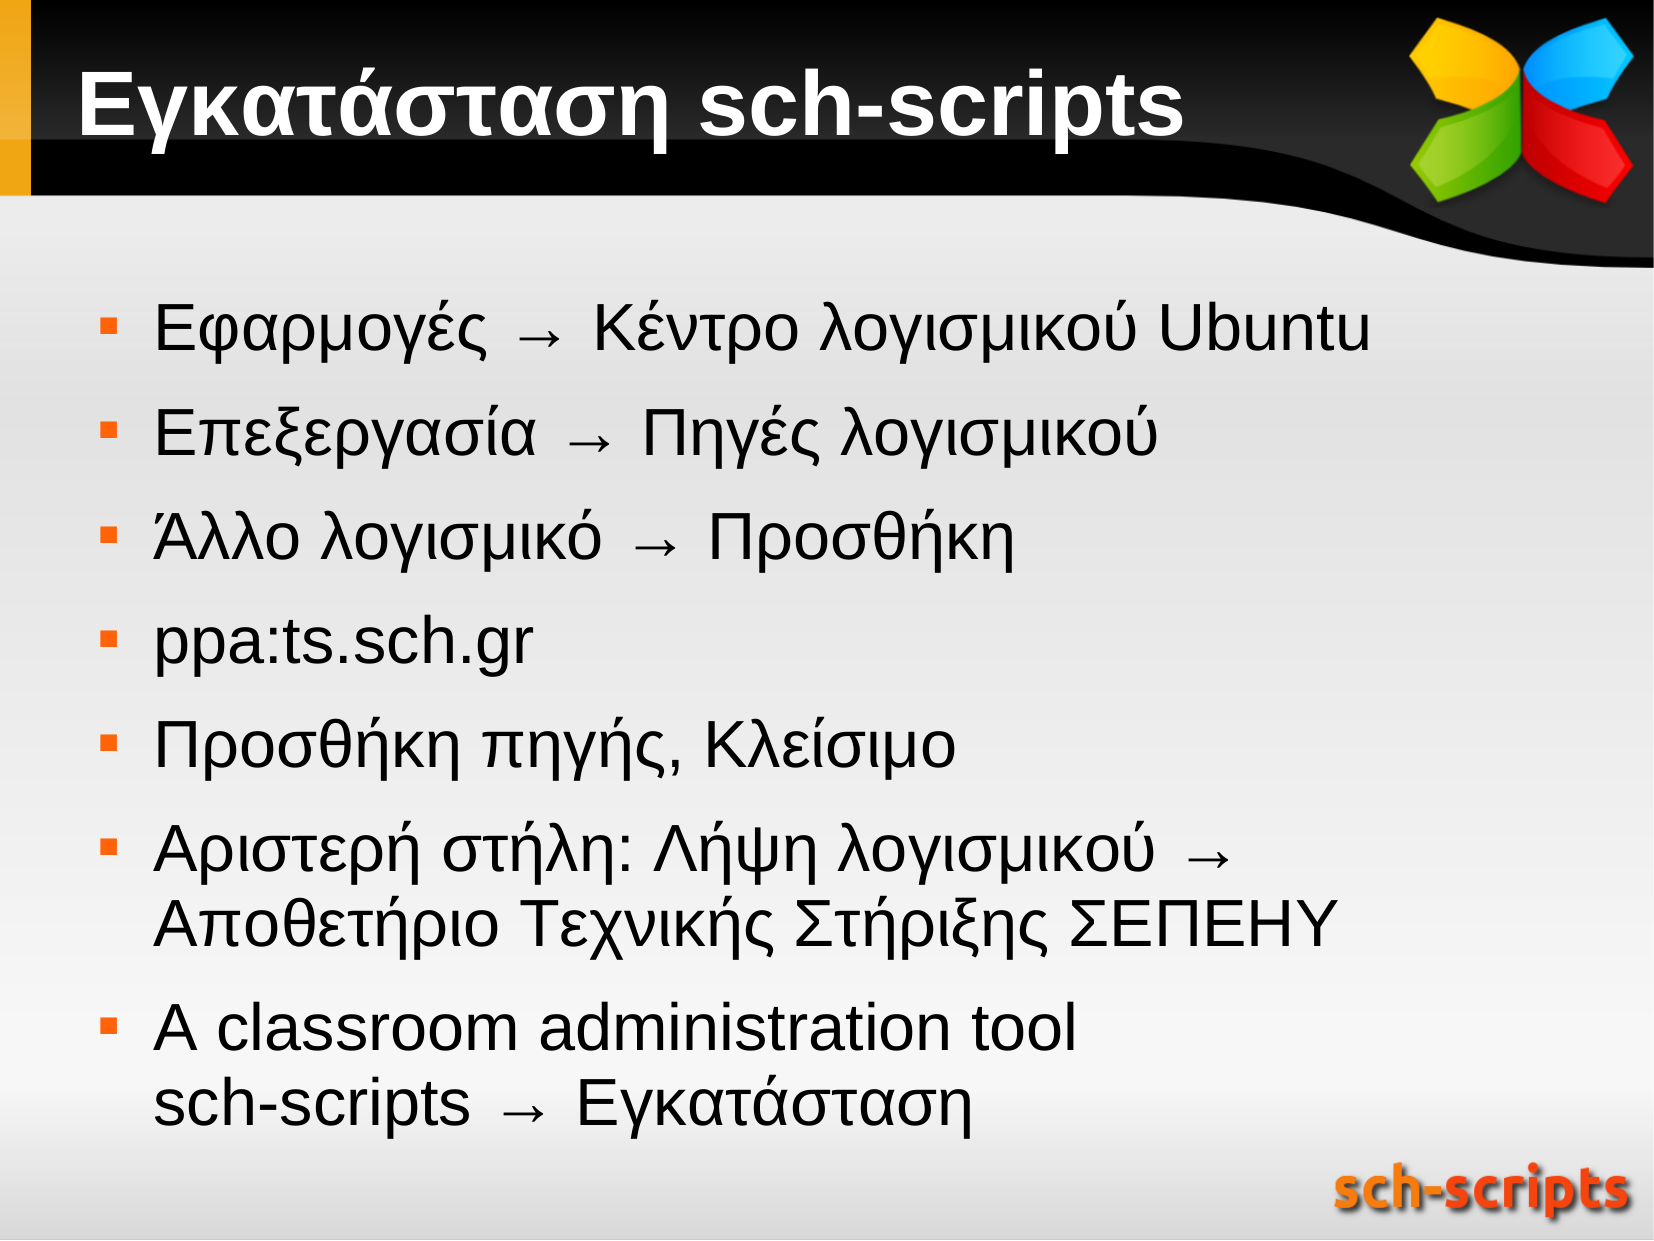

# Εγκατάσταση sch-scripts
Εφαρμογές → Κέντρο λογισμικού Ubuntu
Επεξεργασία → Πηγές λογισμικού
Άλλο λογισμικό → Προσθήκη
ppa:ts.sch.gr
Προσθήκη πηγής, Κλείσιμο
Αριστερή στήλη: Λήψη λογισμικού → Αποθετήριο Τεχνικής Στήριξης ΣΕΠΕΗΥ
A classroom administration tool
sch-scripts → Εγκατάσταση